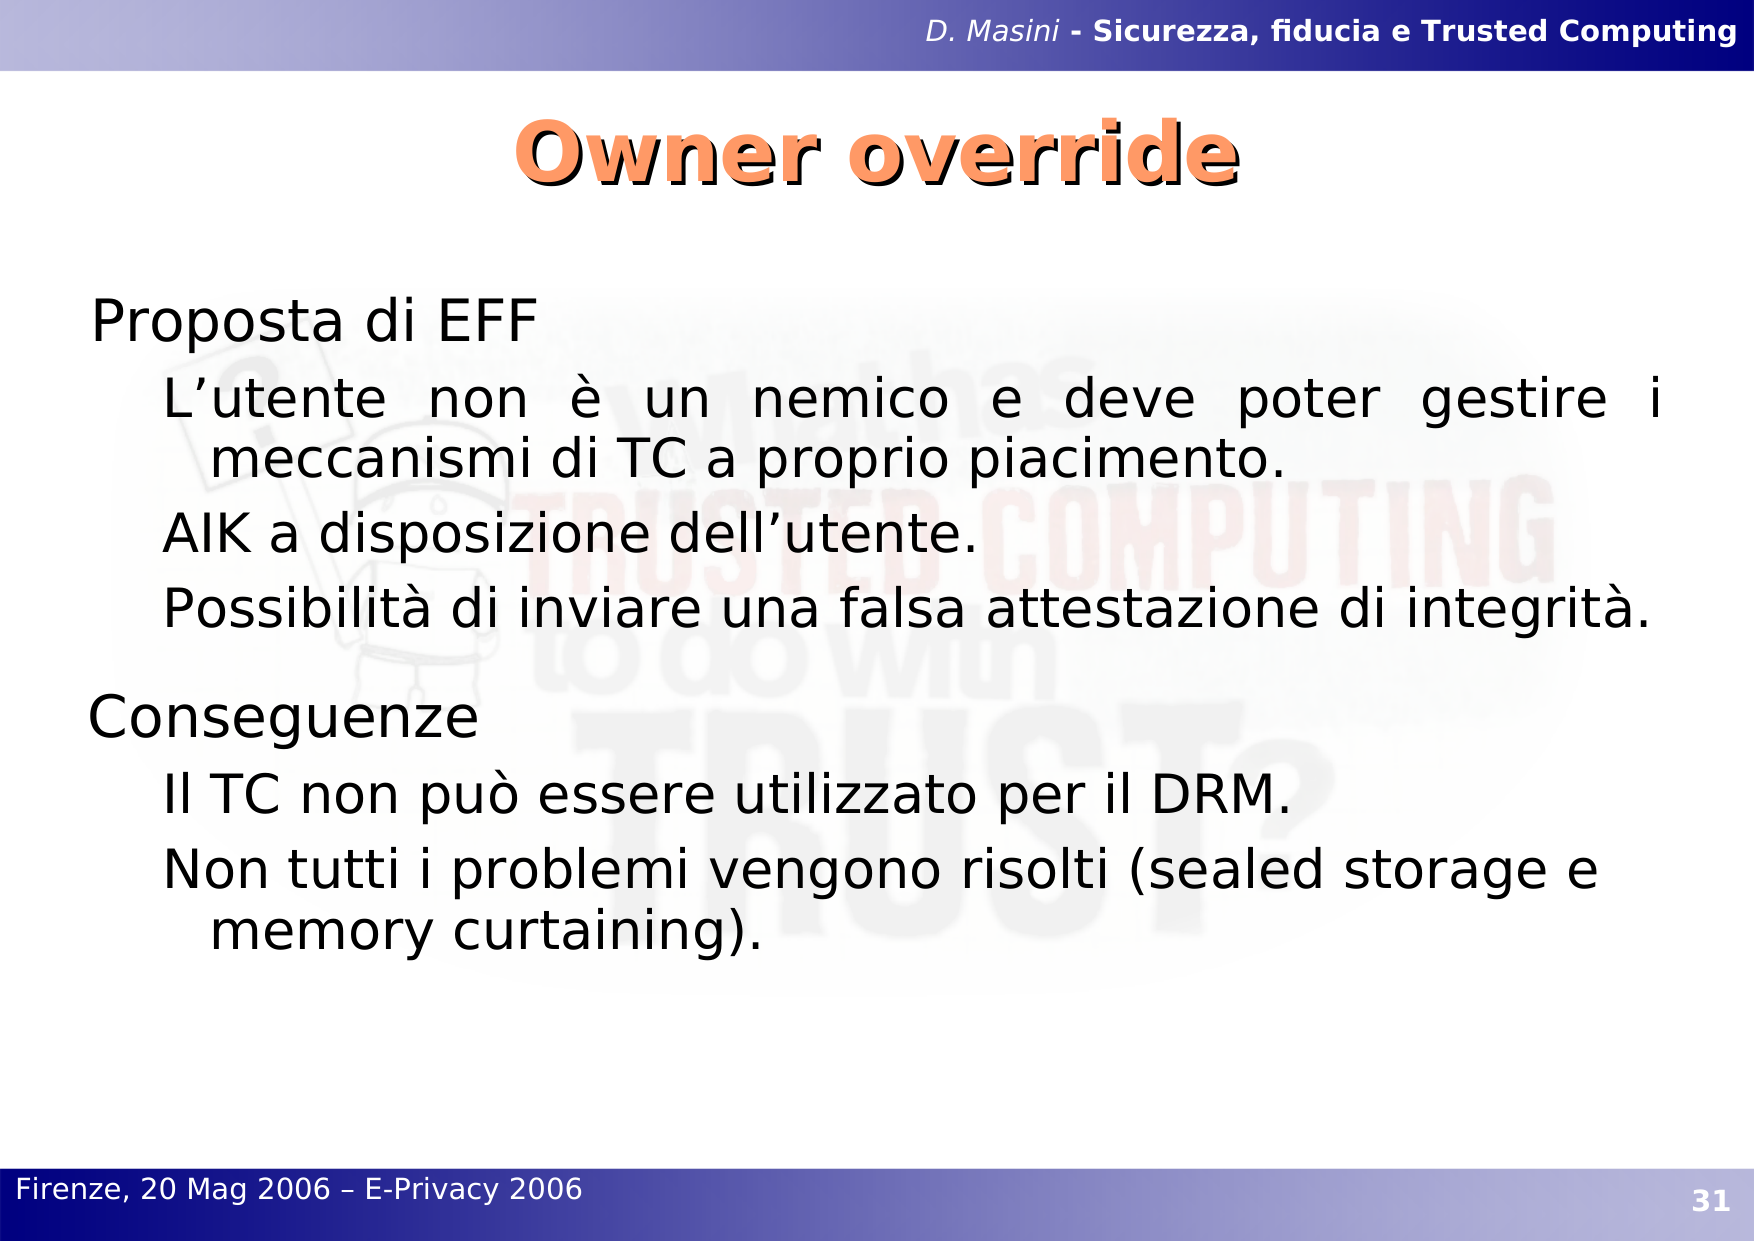

D. Masini - Sicurezza, fiducia e Trusted Computing
# Owner override
Proposta di EFF
L’utente non è un nemico e deve poter gestire i meccanismi di TC a proprio piacimento.
AIK a disposizione dell’utente.
Possibilità di inviare una falsa attestazione di integrità.
Conseguenze
Il TC non può essere utilizzato per il DRM.
Non tutti i problemi vengono risolti (sealed storage e memory curtaining).
Firenze, 20 Mag 2006 – E-Privacy 2006